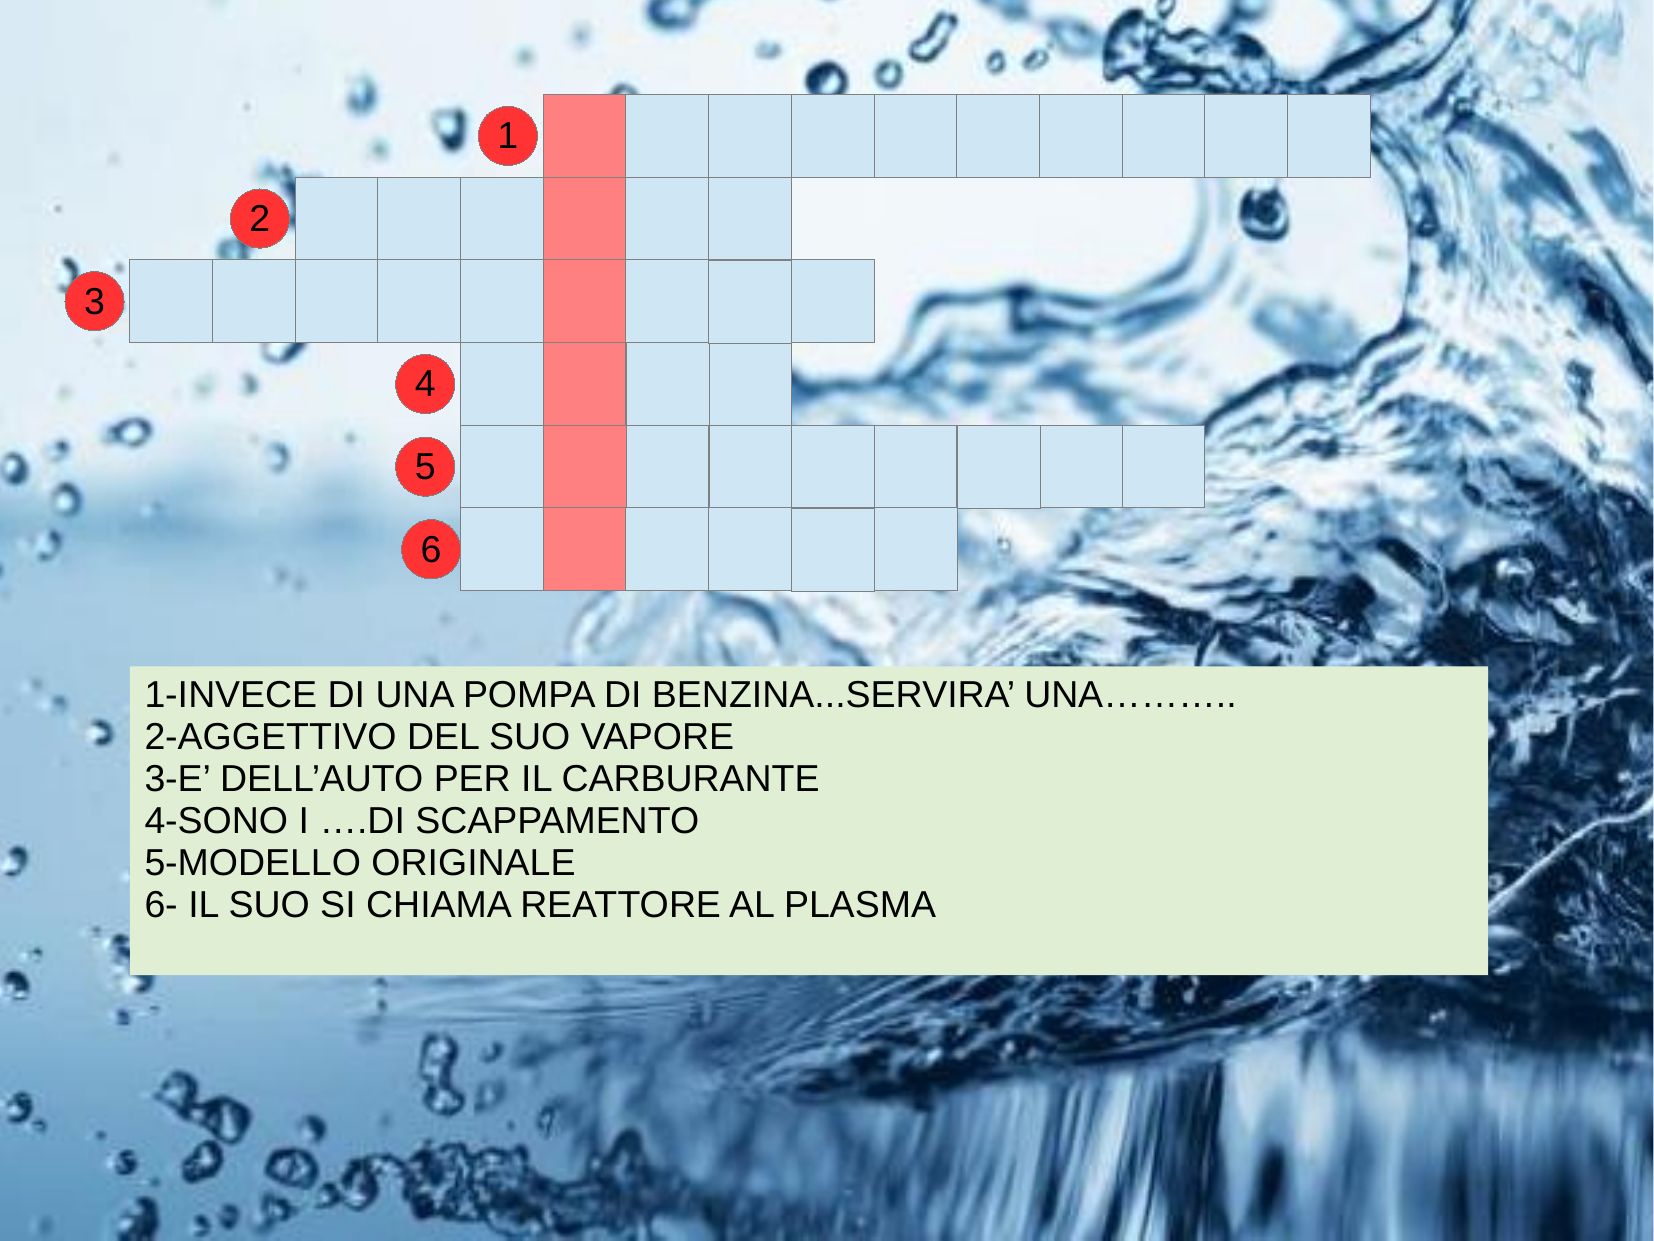

1
2
3
4
5
6
1-INVECE DI UNA POMPA DI BENZINA...SERVIRA’ UNA………..
2-AGGETTIVO DEL SUO VAPORE
3-E’ DELL’AUTO PER IL CARBURANTE
4-SONO I ….DI SCAPPAMENTO
5-MODELLO ORIGINALE
6- IL SUO SI CHIAMA REATTORE AL PLASMA